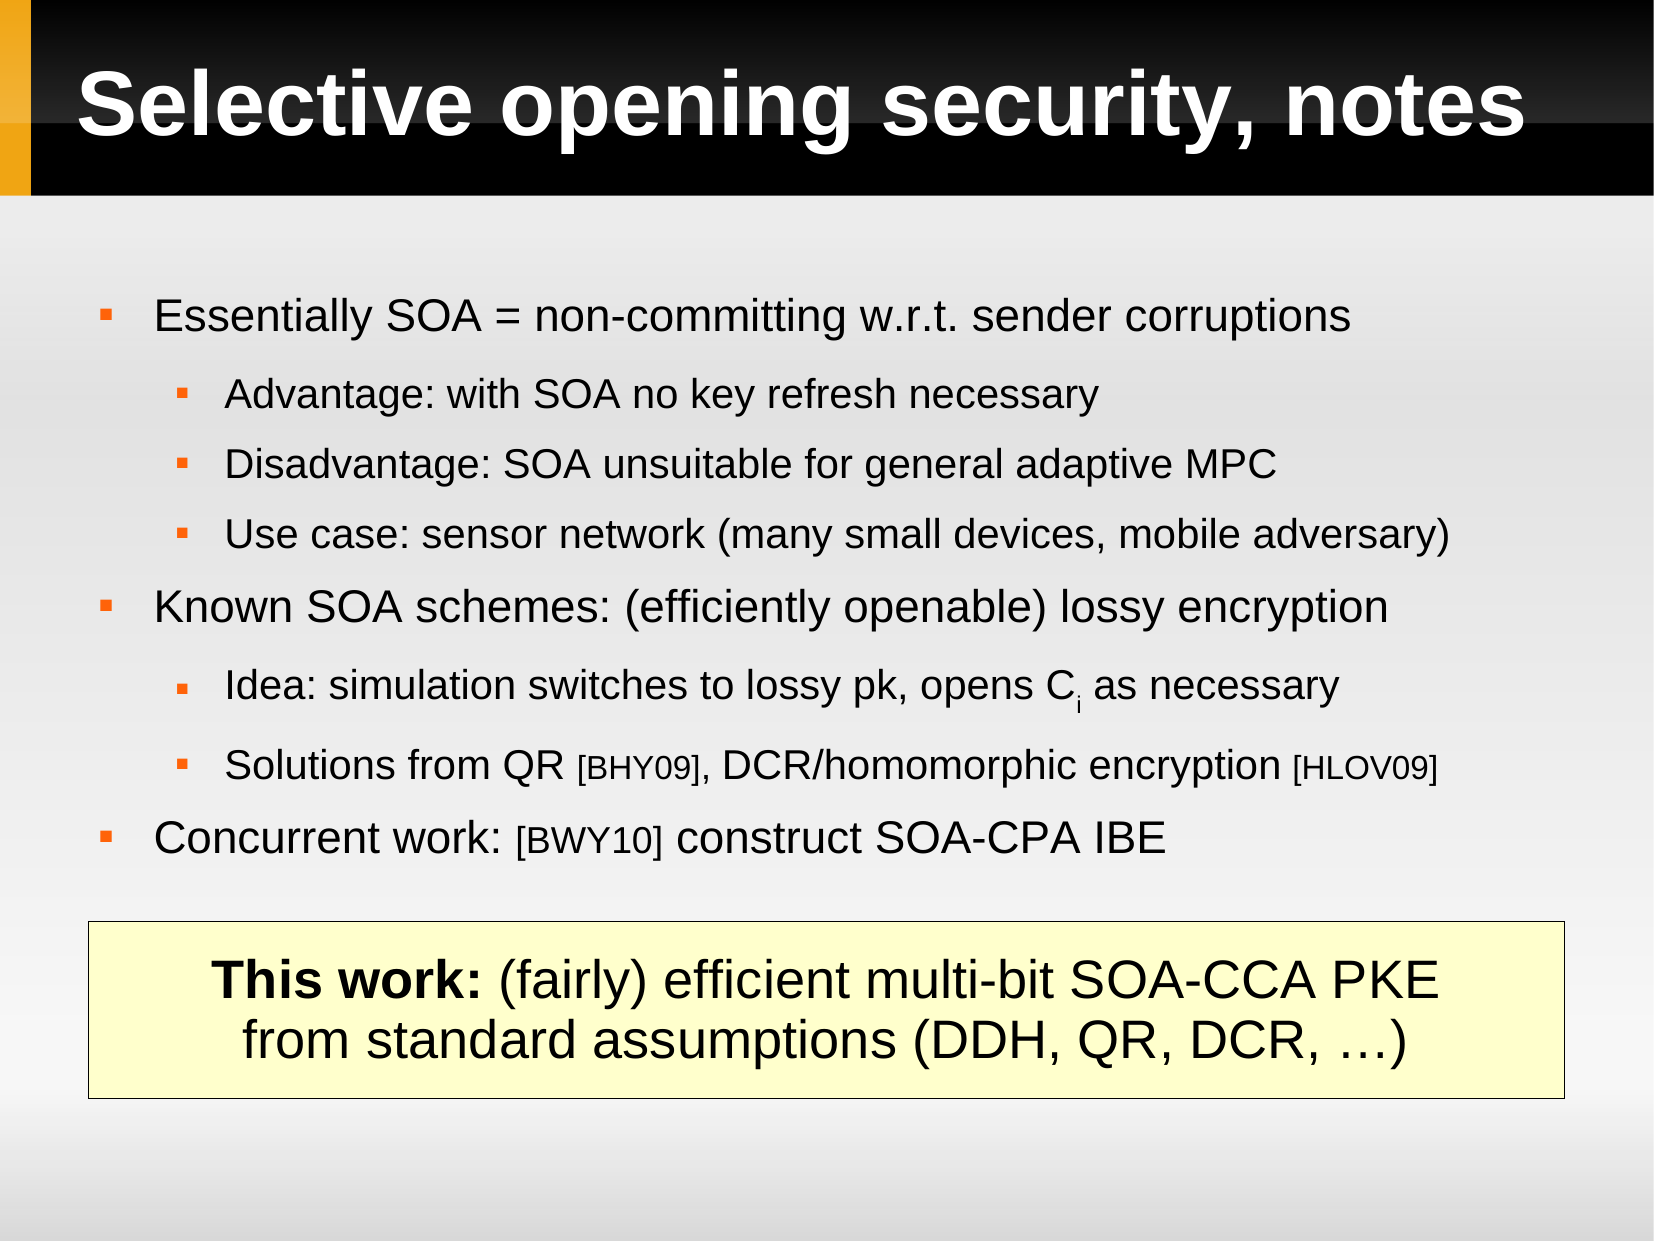

# Selective opening security, notes
Essentially SOA = non-committing w.r.t. sender corruptions
Advantage: with SOA no key refresh necessary
Disadvantage: SOA unsuitable for general adaptive MPC
Use case: sensor network (many small devices, mobile adversary)
Known SOA schemes: (efficiently openable) lossy encryption
Idea: simulation switches to lossy pk, opens Ci as necessary
Solutions from QR [BHY09], DCR/homomorphic encryption [HLOV09]
Concurrent work: [BWY10] construct SOA-CPA IBE
This work: (fairly) efficient multi-bit SOA-CCA PKE
from standard assumptions (DDH, QR, DCR, …)